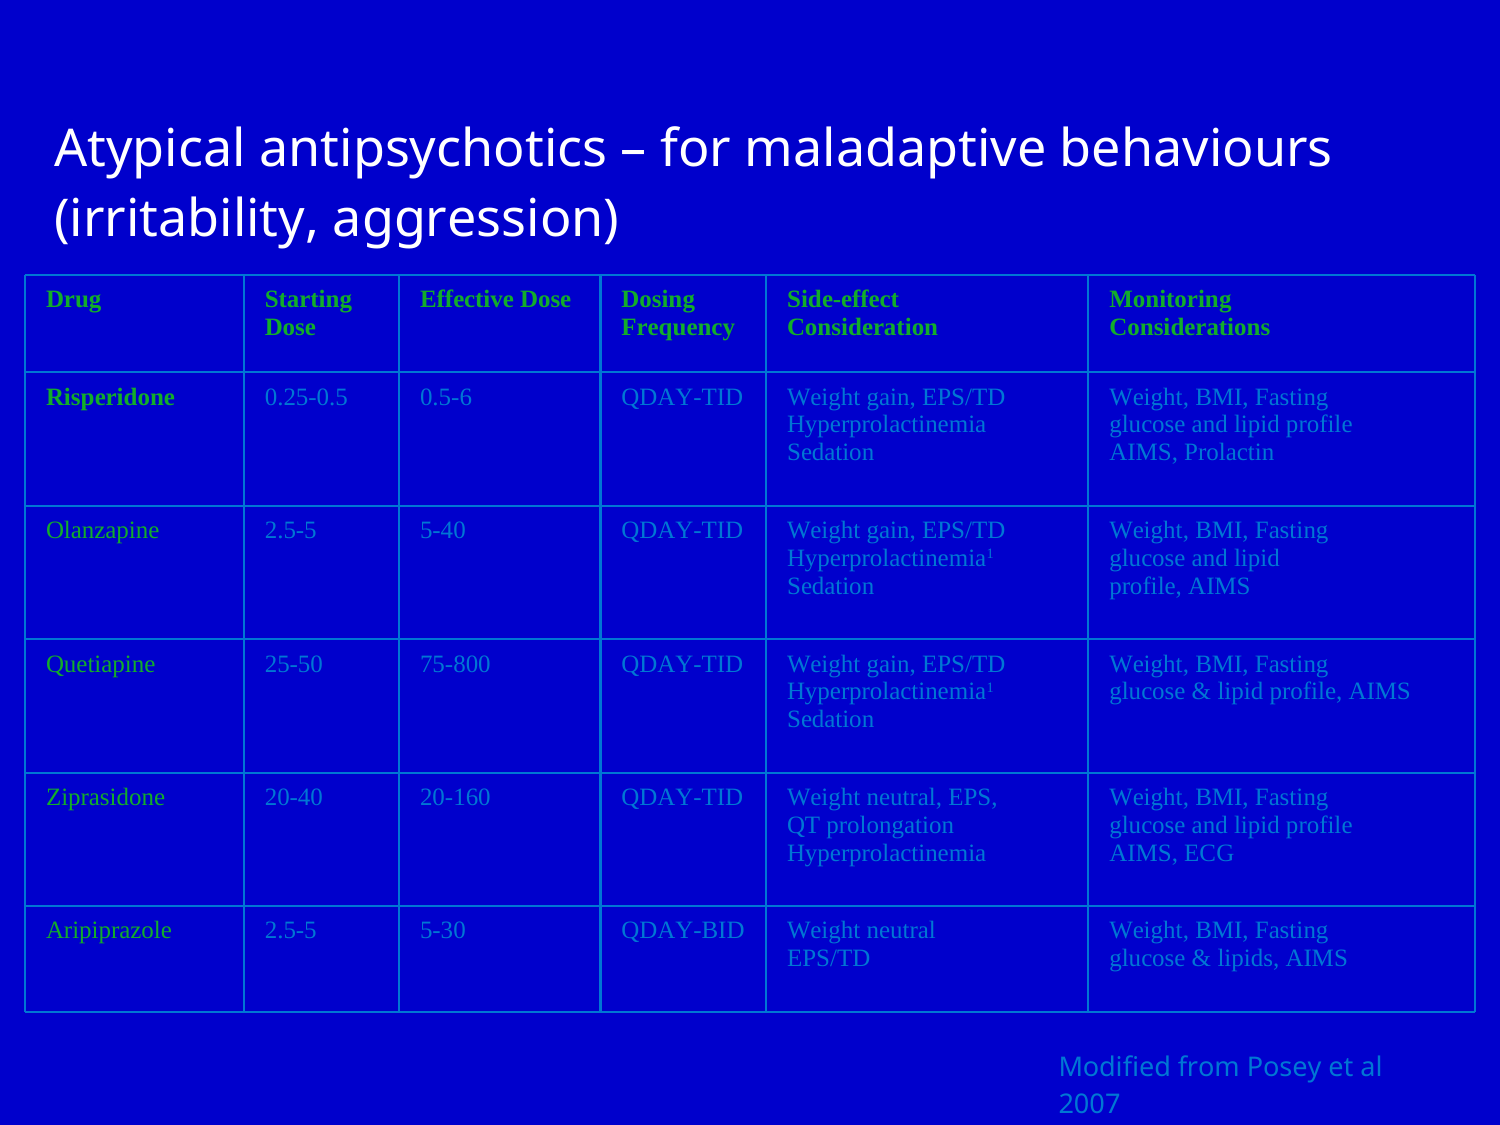

Atypical antipsychotics – for maladaptive behaviours (irritability, aggression)
Drug
Starting
Dose
Effective Dose
Dosing
Frequency
Side-effect
Consideration
Monitoring
Considerations
Risperidone
0.25-0.5
0.5-6
QDAY-TID
Weight gain, EPS/TD
Hyperprolactinemia
Sedation
Weight, BMI, Fasting
glucose and lipid profile
AIMS, Prolactin
Olanzapine
2.5-5
5-40
QDAY-TID
Weight gain, EPS/TD
Hyperprolactinemia1
Sedation
Weight, BMI, Fasting
glucose and lipid
profile, AIMS
Quetiapine
25-50
75-800
QDAY-TID
Weight gain, EPS/TD
Hyperprolactinemia1
Sedation
Weight, BMI, Fasting
glucose & lipid profile, AIMS
Ziprasidone
20-40
20-160
QDAY-TID
Weight neutral, EPS,
QT prolongation
Hyperprolactinemia
Weight, BMI, Fasting
glucose and lipid profile
AIMS, ECG
Aripiprazole
2.5-5
5-30
QDAY-BID
Weight neutral
EPS/TD
Weight, BMI, Fasting
glucose & lipids, AIMS
Modified from Posey et al 2007